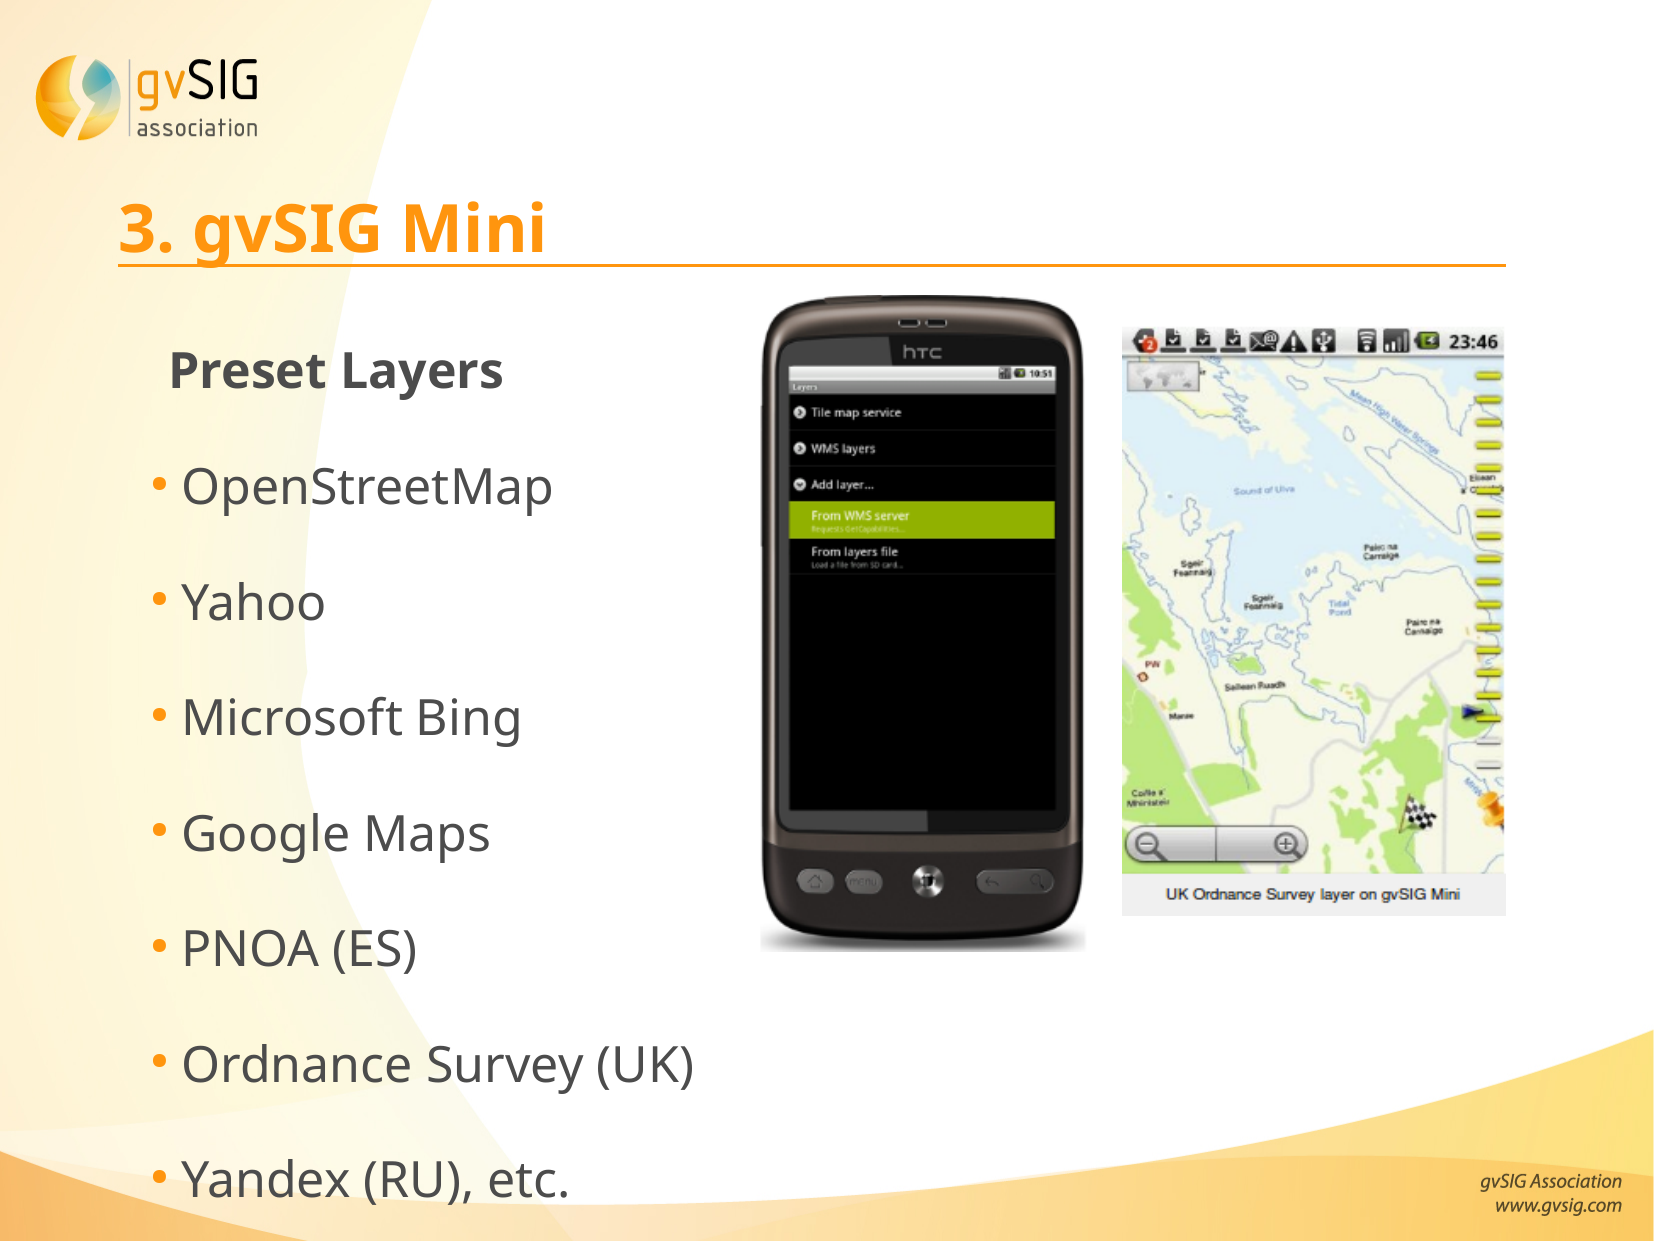

# 3. gvSIG Mini
Preset Layers
 OpenStreetMap
 Yahoo
 Microsoft Bing
 Google Maps
 PNOA (ES)
 Ordnance Survey (UK)
 Yandex (RU), etc.